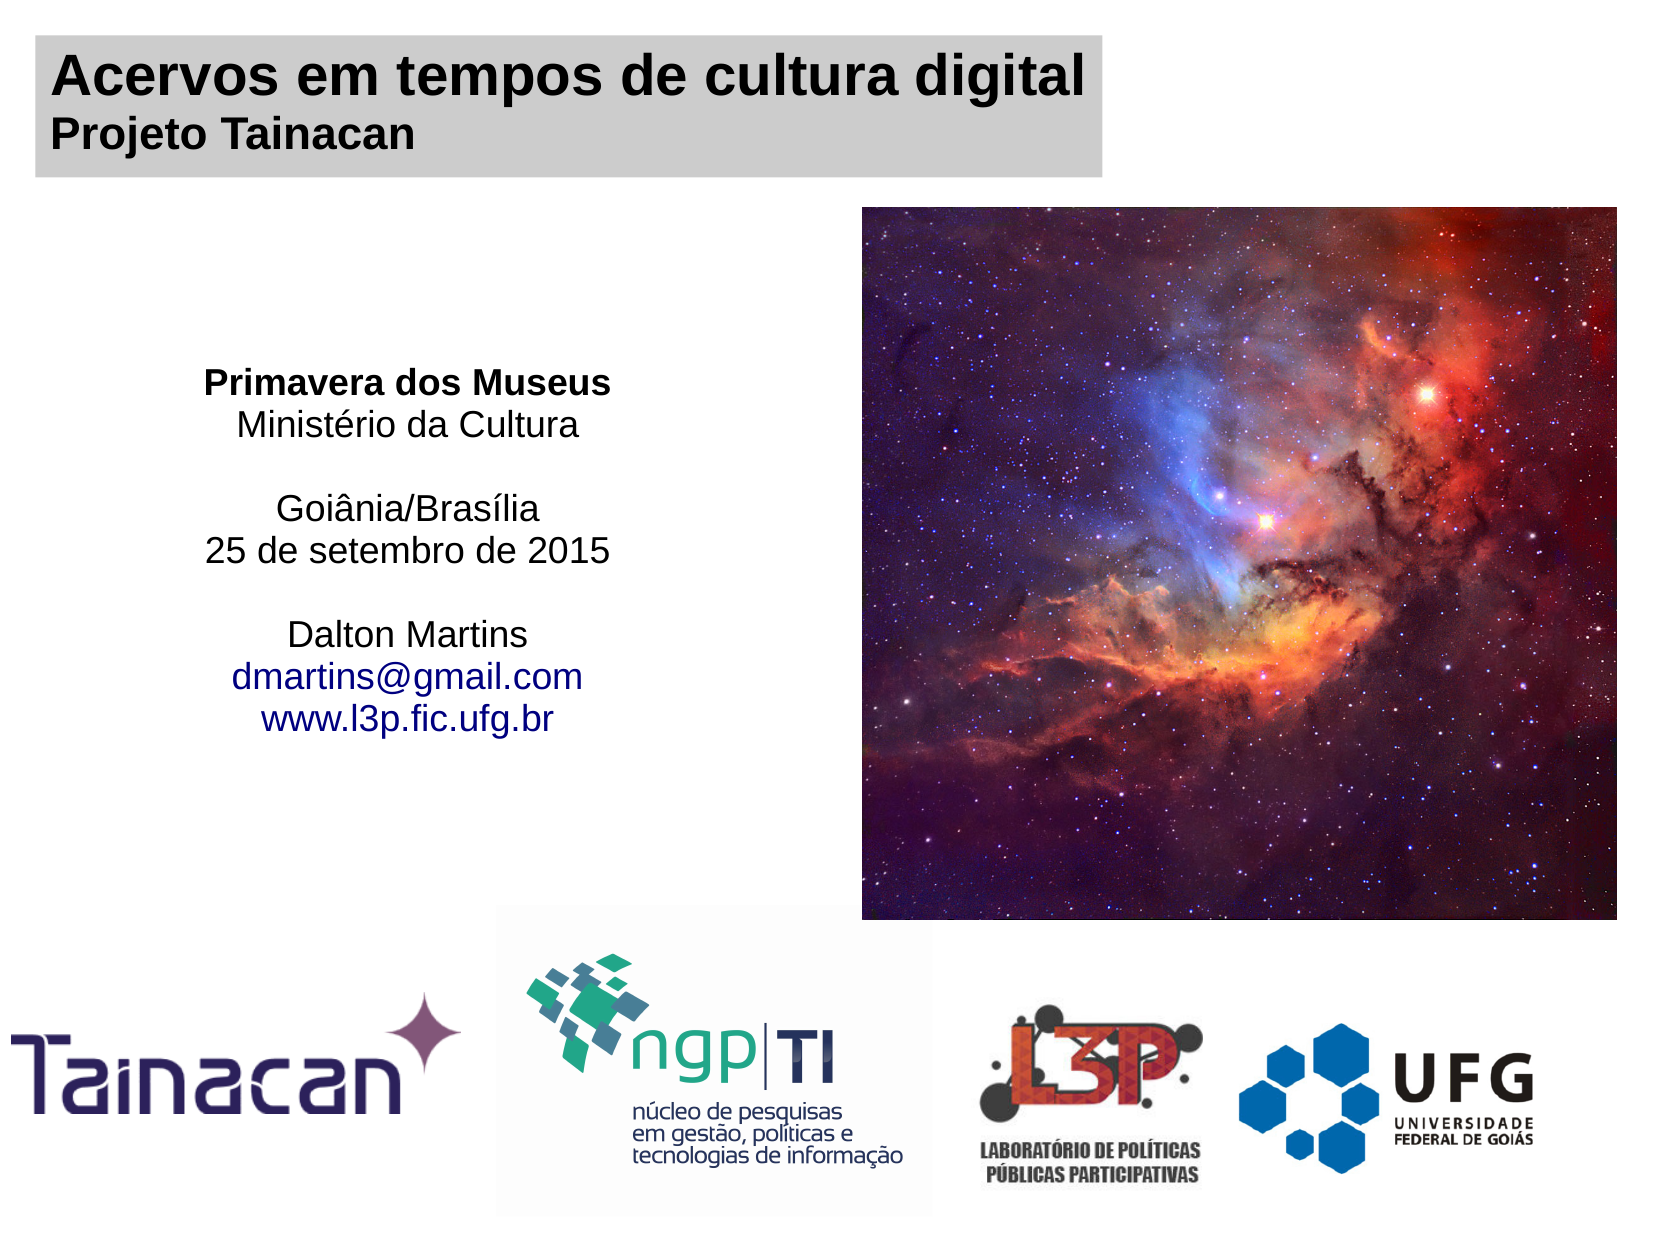

Acervos em tempos de cultura digital
Projeto Tainacan
Primavera dos Museus
Ministério da Cultura
Goiânia/Brasília
25 de setembro de 2015
Dalton Martins
dmartins@gmail.com
www.l3p.fic.ufg.br